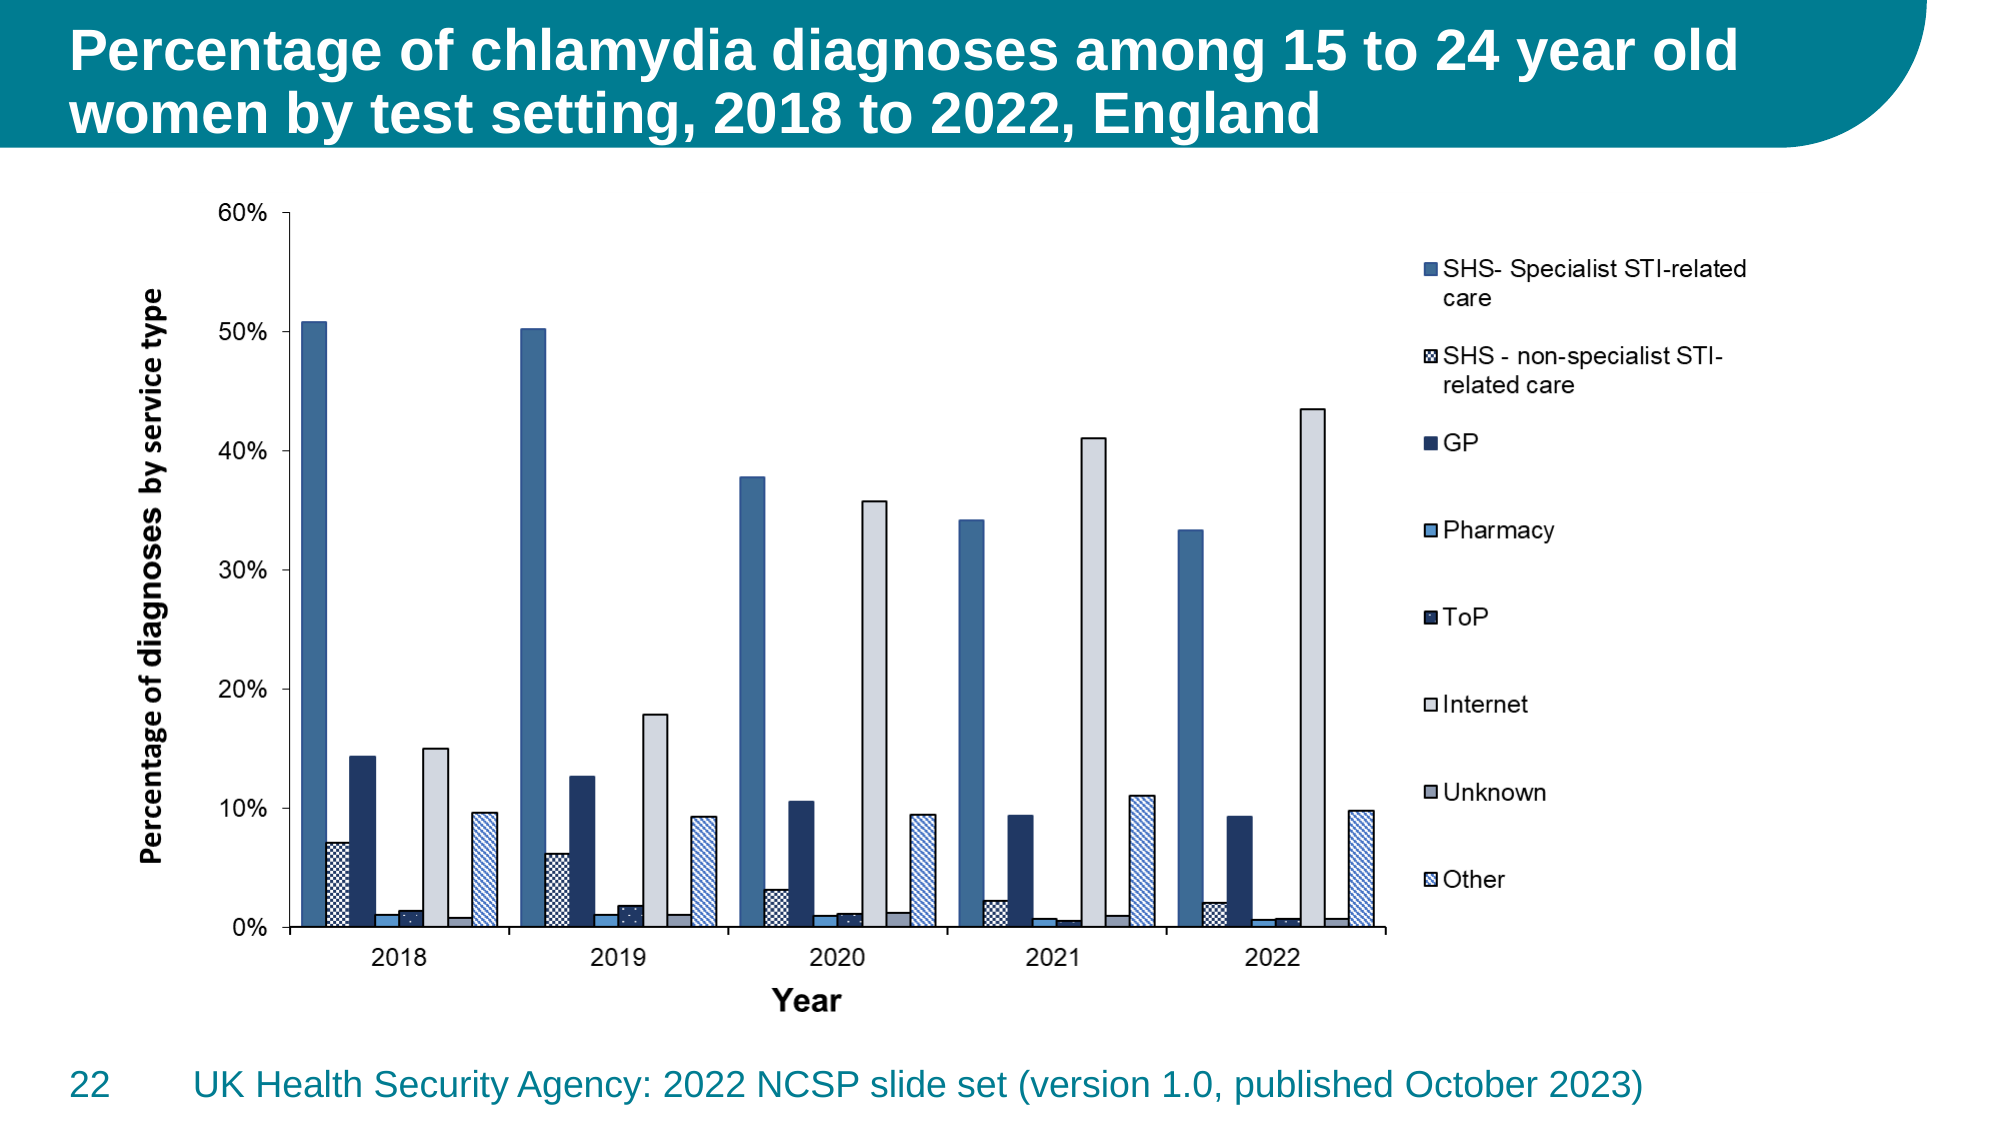

# Percentage of chlamydia diagnoses among 15 to 24 year old women by test setting, 2018 to 2022, England
6
UK Health Security Agency: 2022 NCSP slide set (version 1.0, published October 2023)